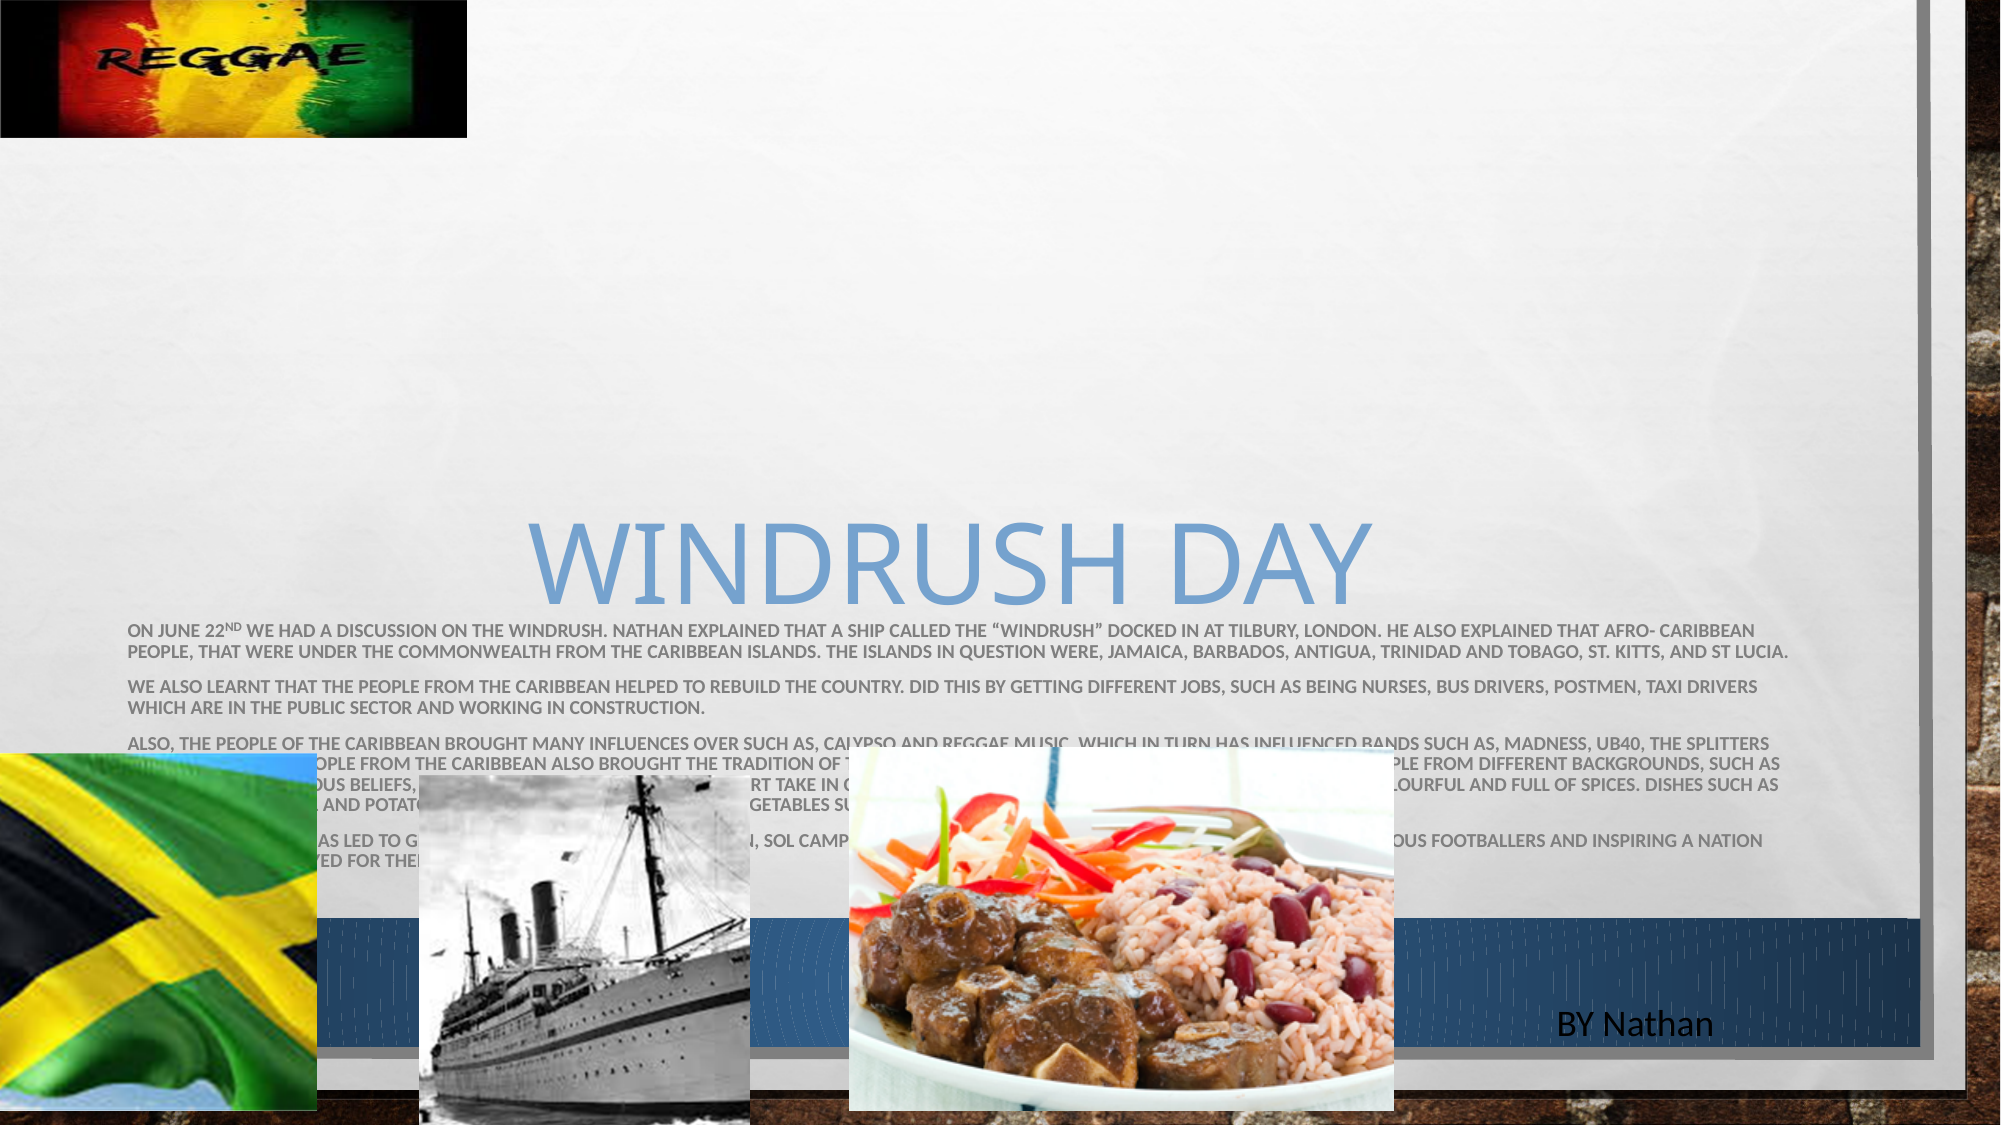

# WINdrush day
On June 22nd we had a discussion on the Windrush. Nathan explained that a ship called the “Windrush” docked in at Tilbury, London. He also explained that Afro- Caribbean people, that were under the commonwealth from the Caribbean islands. The islands in question were, Jamaica, Barbados, Antigua, Trinidad and Tobago, St. Kitts, and St Lucia.
We also learnt that the people from the Caribbean helped to rebuild the country. Did this by getting different jobs, such as being nurses, bus drivers, postmen, taxi drivers which are in the public sector and working in construction.
Also, the people of the Caribbean brought many influences over such as, Calypso and Reggae music, which in turn has influenced bands such as, Madness, UB40, The Splitters and The Specials. People from the Caribbean also brought the tradition of the carnival, which started in Leicester, August 1985. People from different backgrounds, such as race, gender, religious beliefs, disability, or sexual orientation part take in celebrating. Food has been another influence which is colourful and full of spices. Dishes such as Rice and peas, Oxtail and potatoes, Ackee and Saltfish and Root vegetables such as breadfruit, sweet potatoes, and Yams.
Furthermore, this has led to great athlete’s such as Viv Anderson, Sol Campbell and Raheem Sterling breaking through to being famous footballers and inspiring a nation when they have played for their clubs and even for England.
BY Nathan